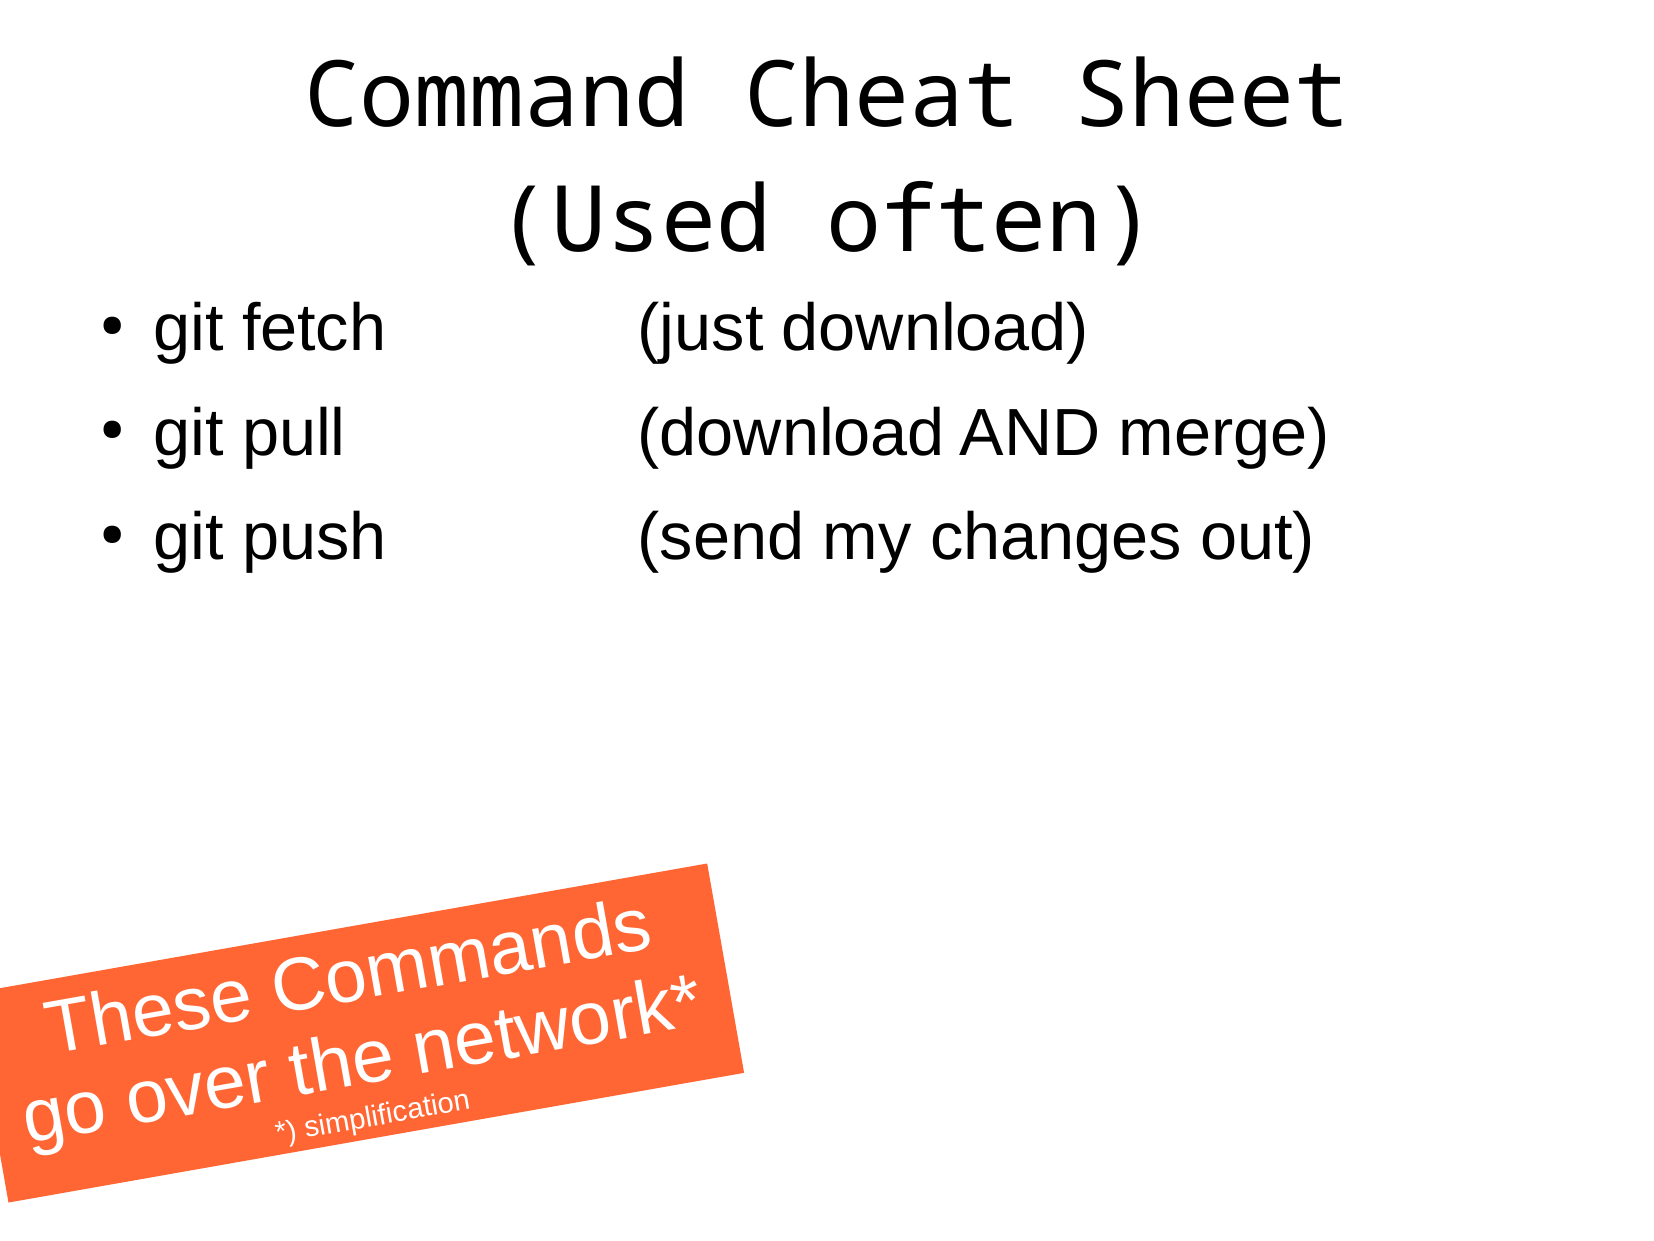

# Command Cheat Sheet (Used often)
git fetch
git pull
git push
(just download)
(download AND merge)
(send my changes out)
These Commands
go over the network*
*) simplification